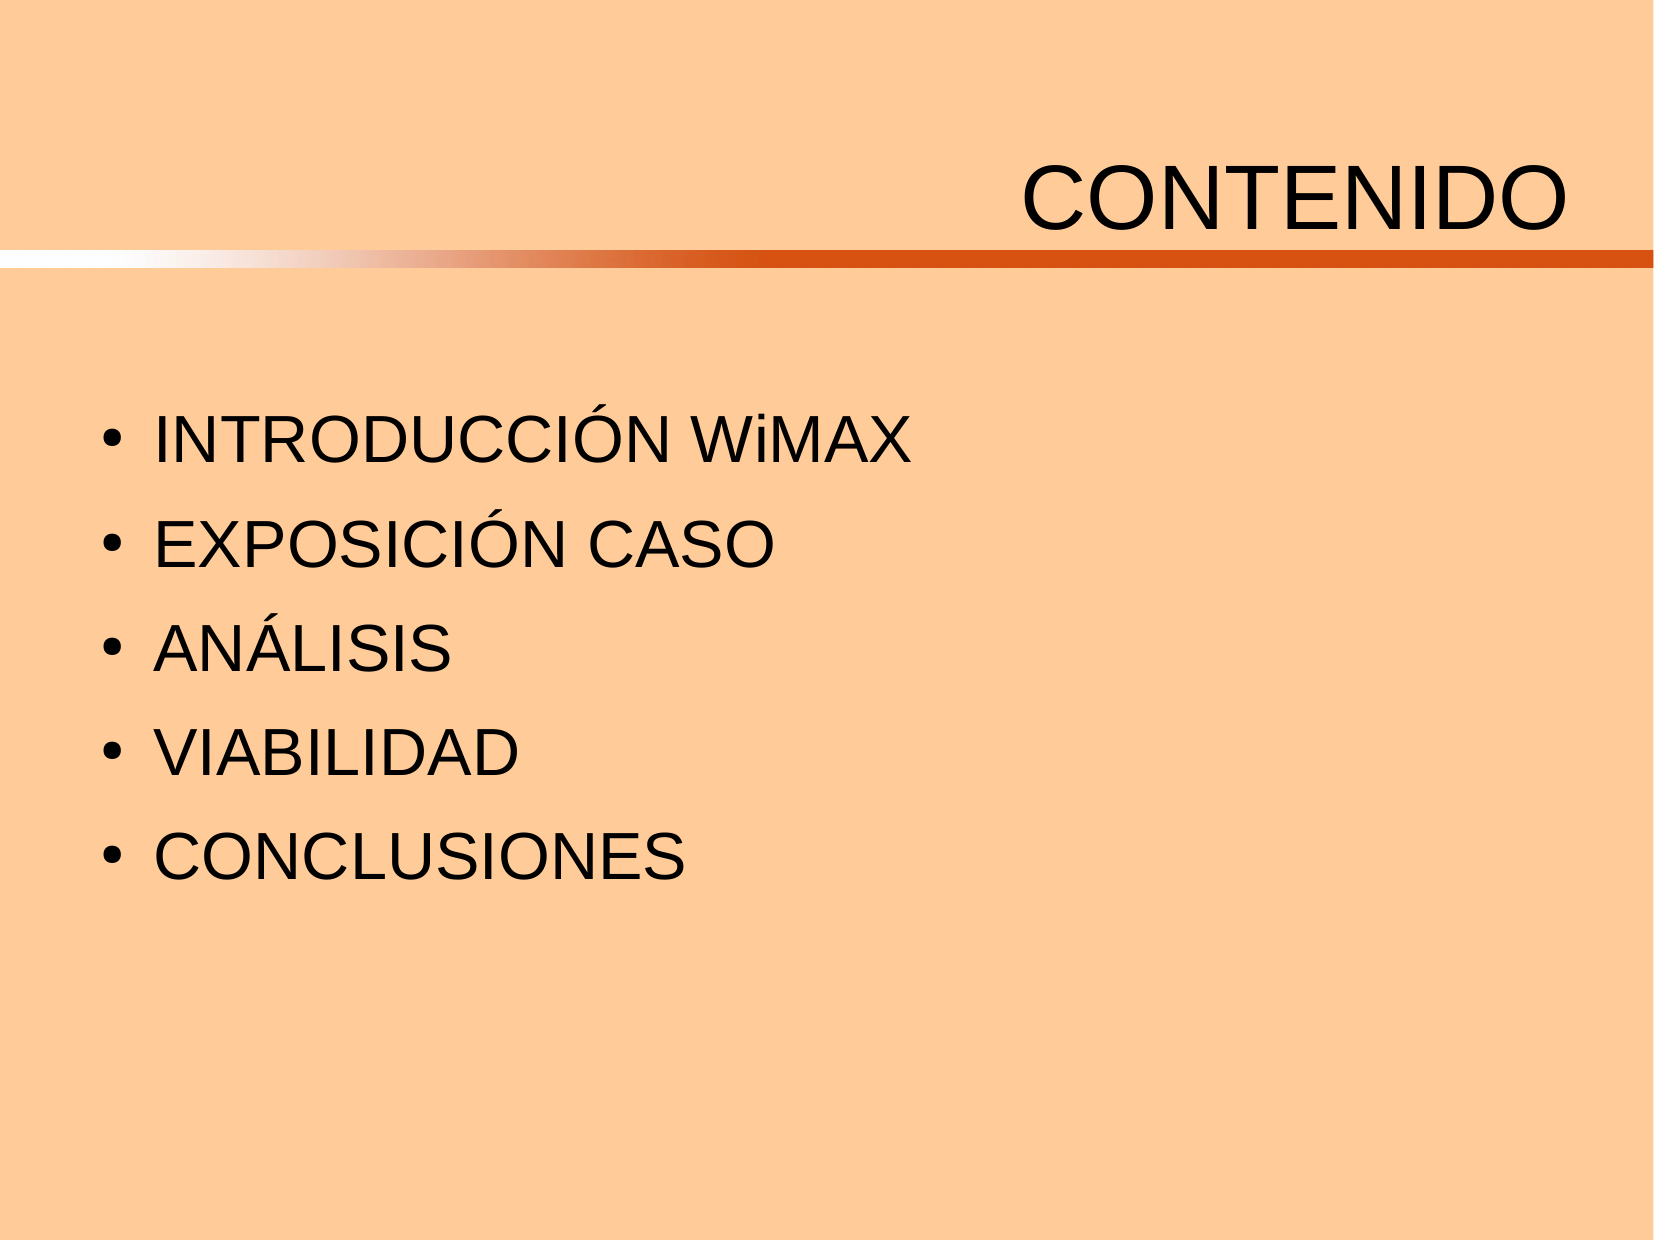

# CONTENIDO
INTRODUCCIÓN WiMAX
EXPOSICIÓN CASO
ANÁLISIS
VIABILIDAD
CONCLUSIONES